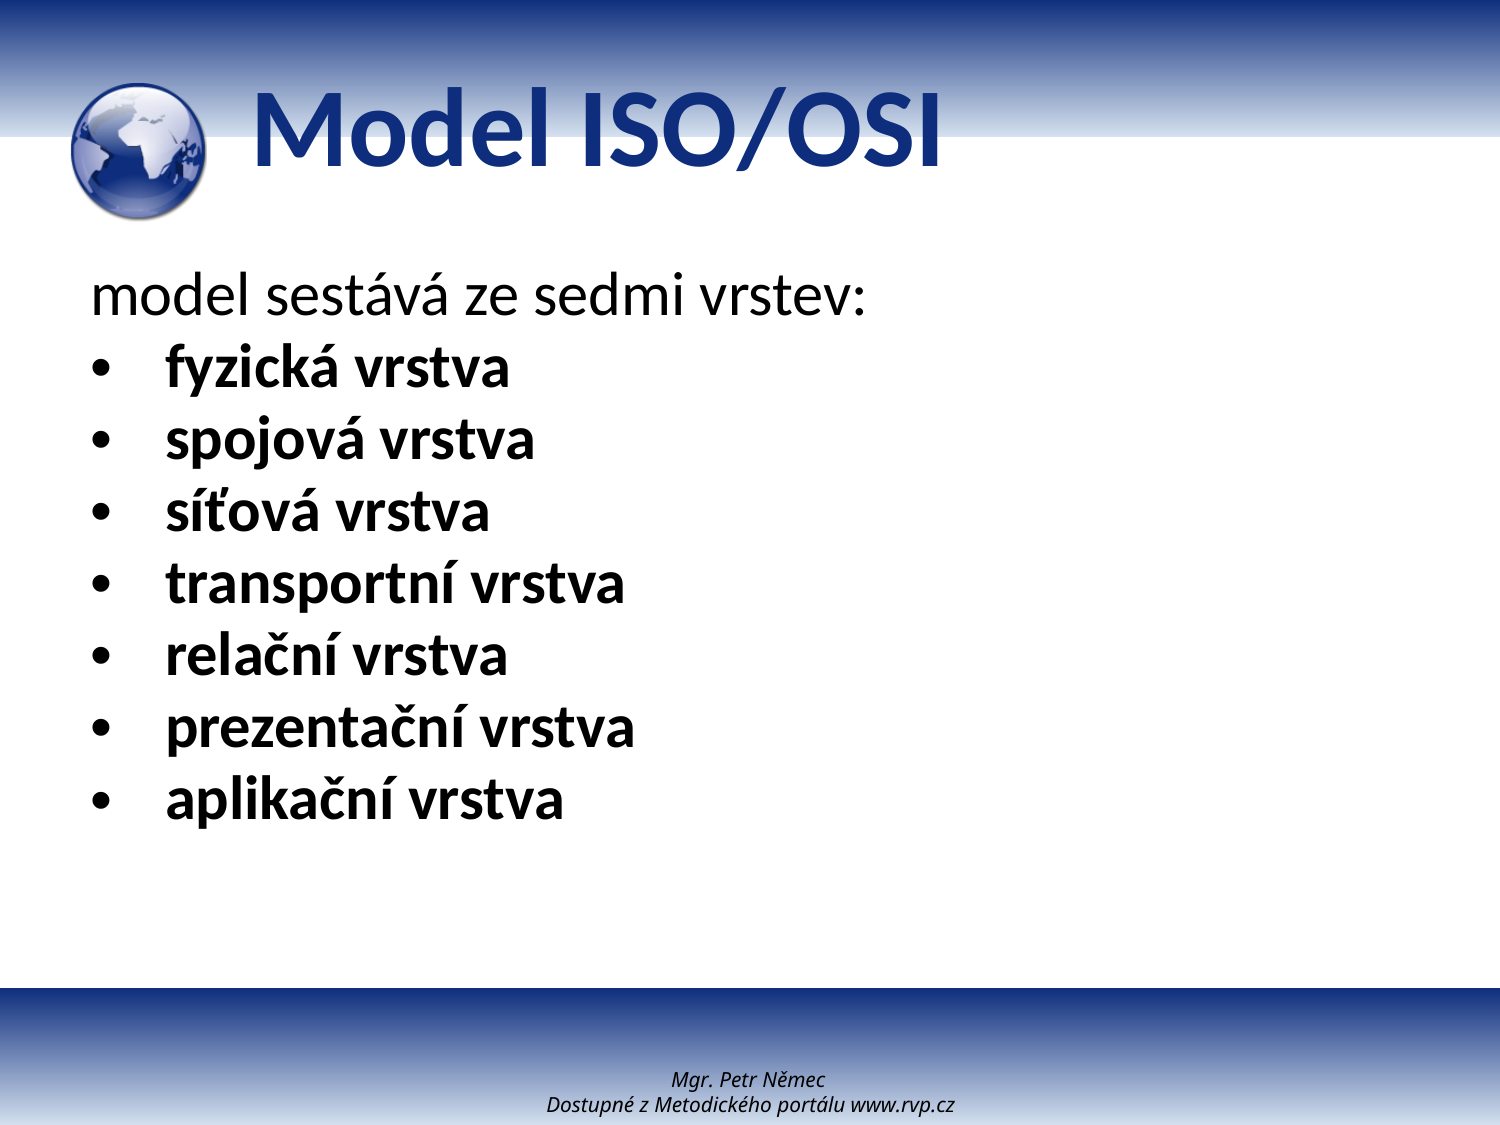

# Model ISO/OSI
model sestává ze sedmi vrstev:
fyzická vrstva
spojová vrstva
síťová vrstva
transportní vrstva
relační vrstva
prezentační vrstva
aplikační vrstva